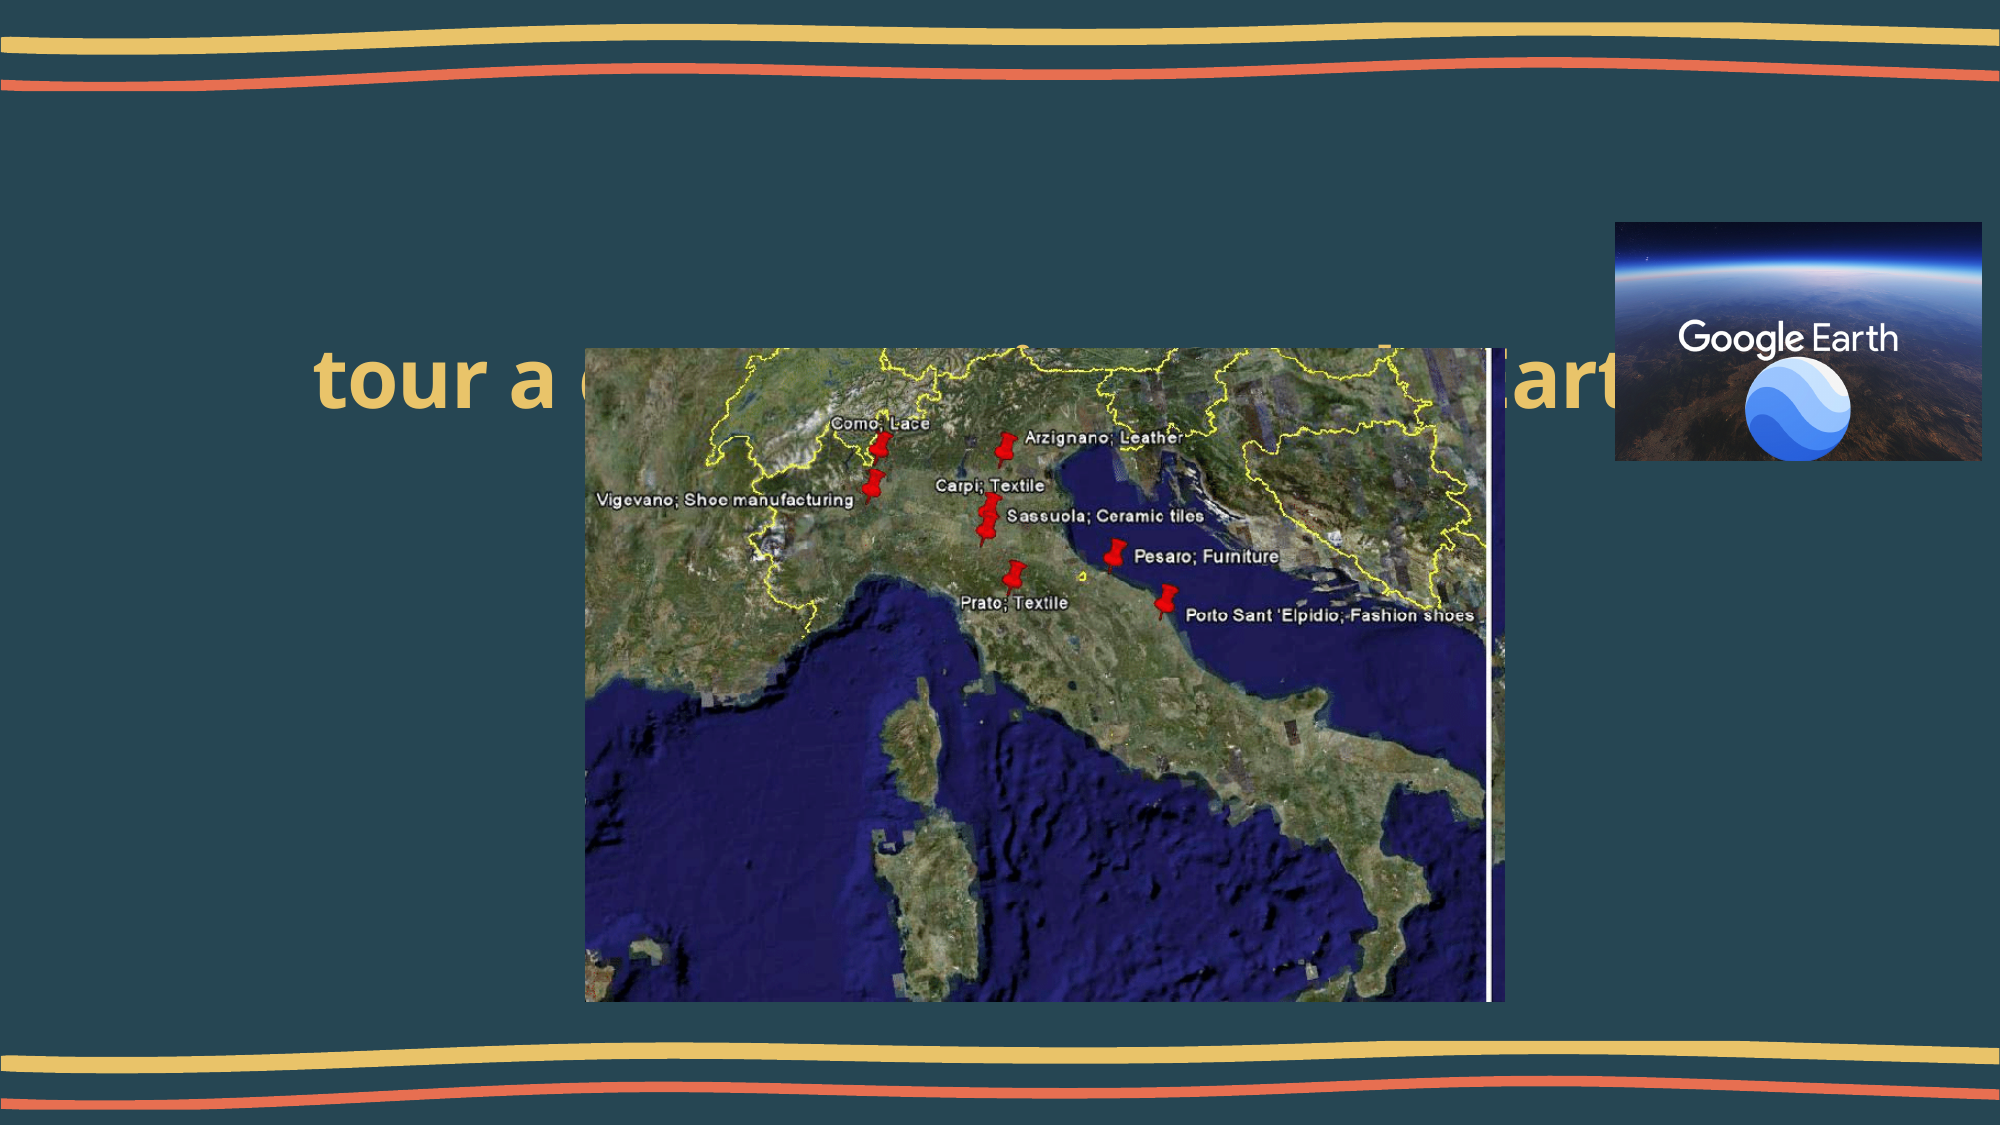

# tour a country using Google Earth